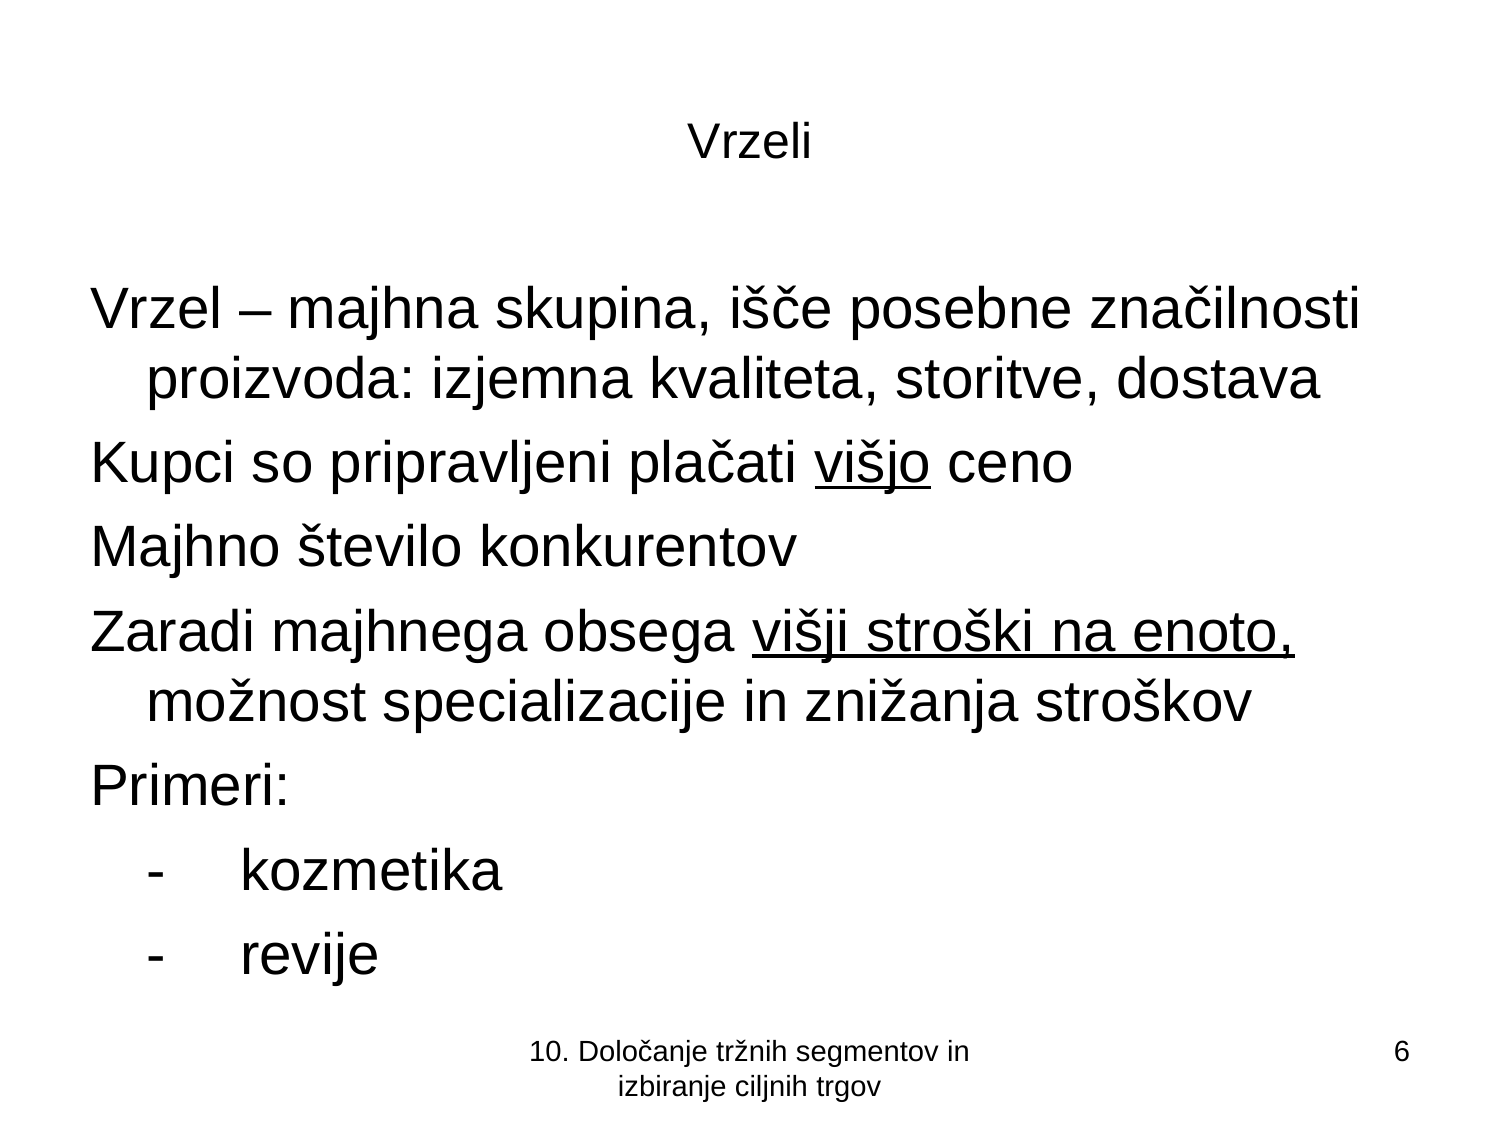

# Vrzeli
Vrzel – majhna skupina, išče posebne značilnosti proizvoda: izjemna kvaliteta, storitve, dostava
Kupci so pripravljeni plačati višjo ceno
Majhno število konkurentov
Zaradi majhnega obsega višji stroški na enoto, možnost specializacije in znižanja stroškov
Primeri:
	-	kozmetika
	-	revije
10. Določanje tržnih segmentov in izbiranje ciljnih trgov